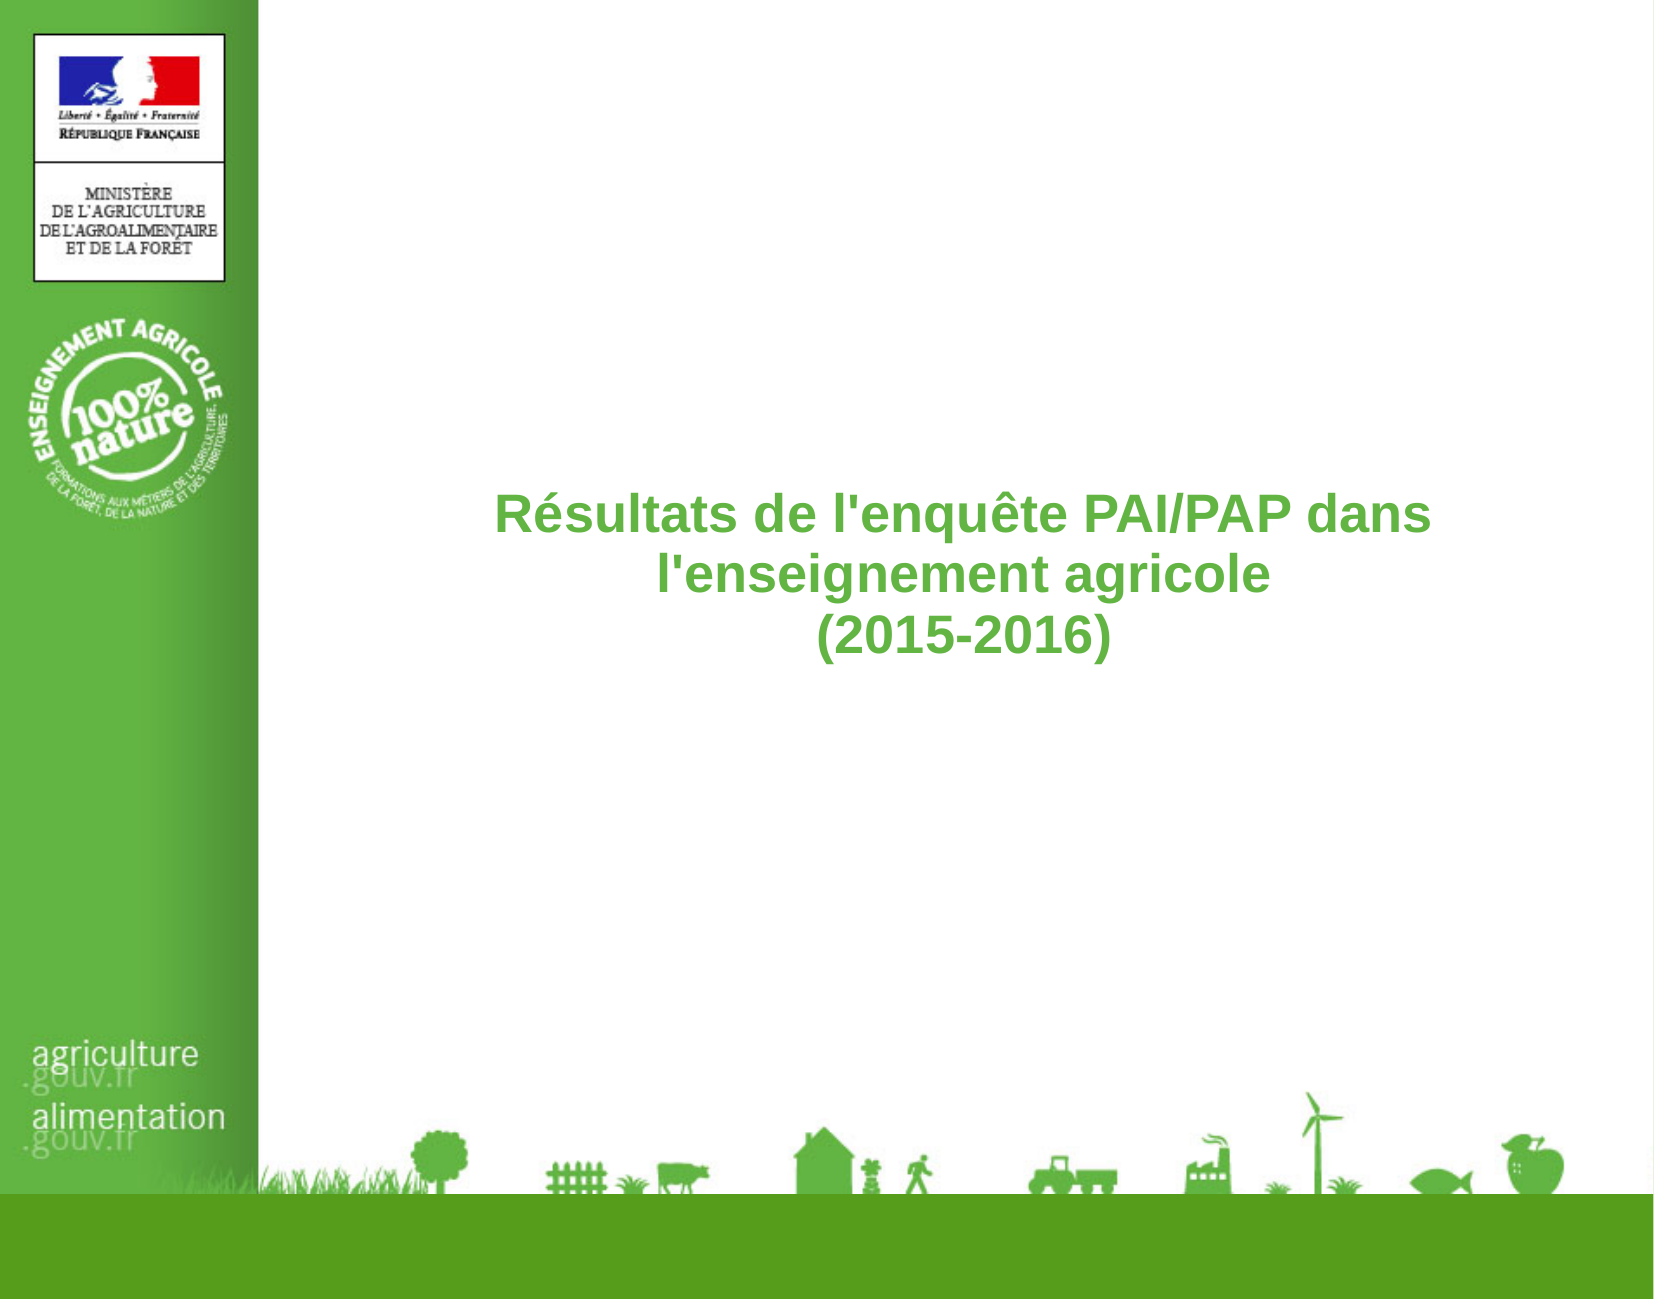

# Résultats de l'enquête PAI/PAP dans l'enseignement agricole (2015-2016)